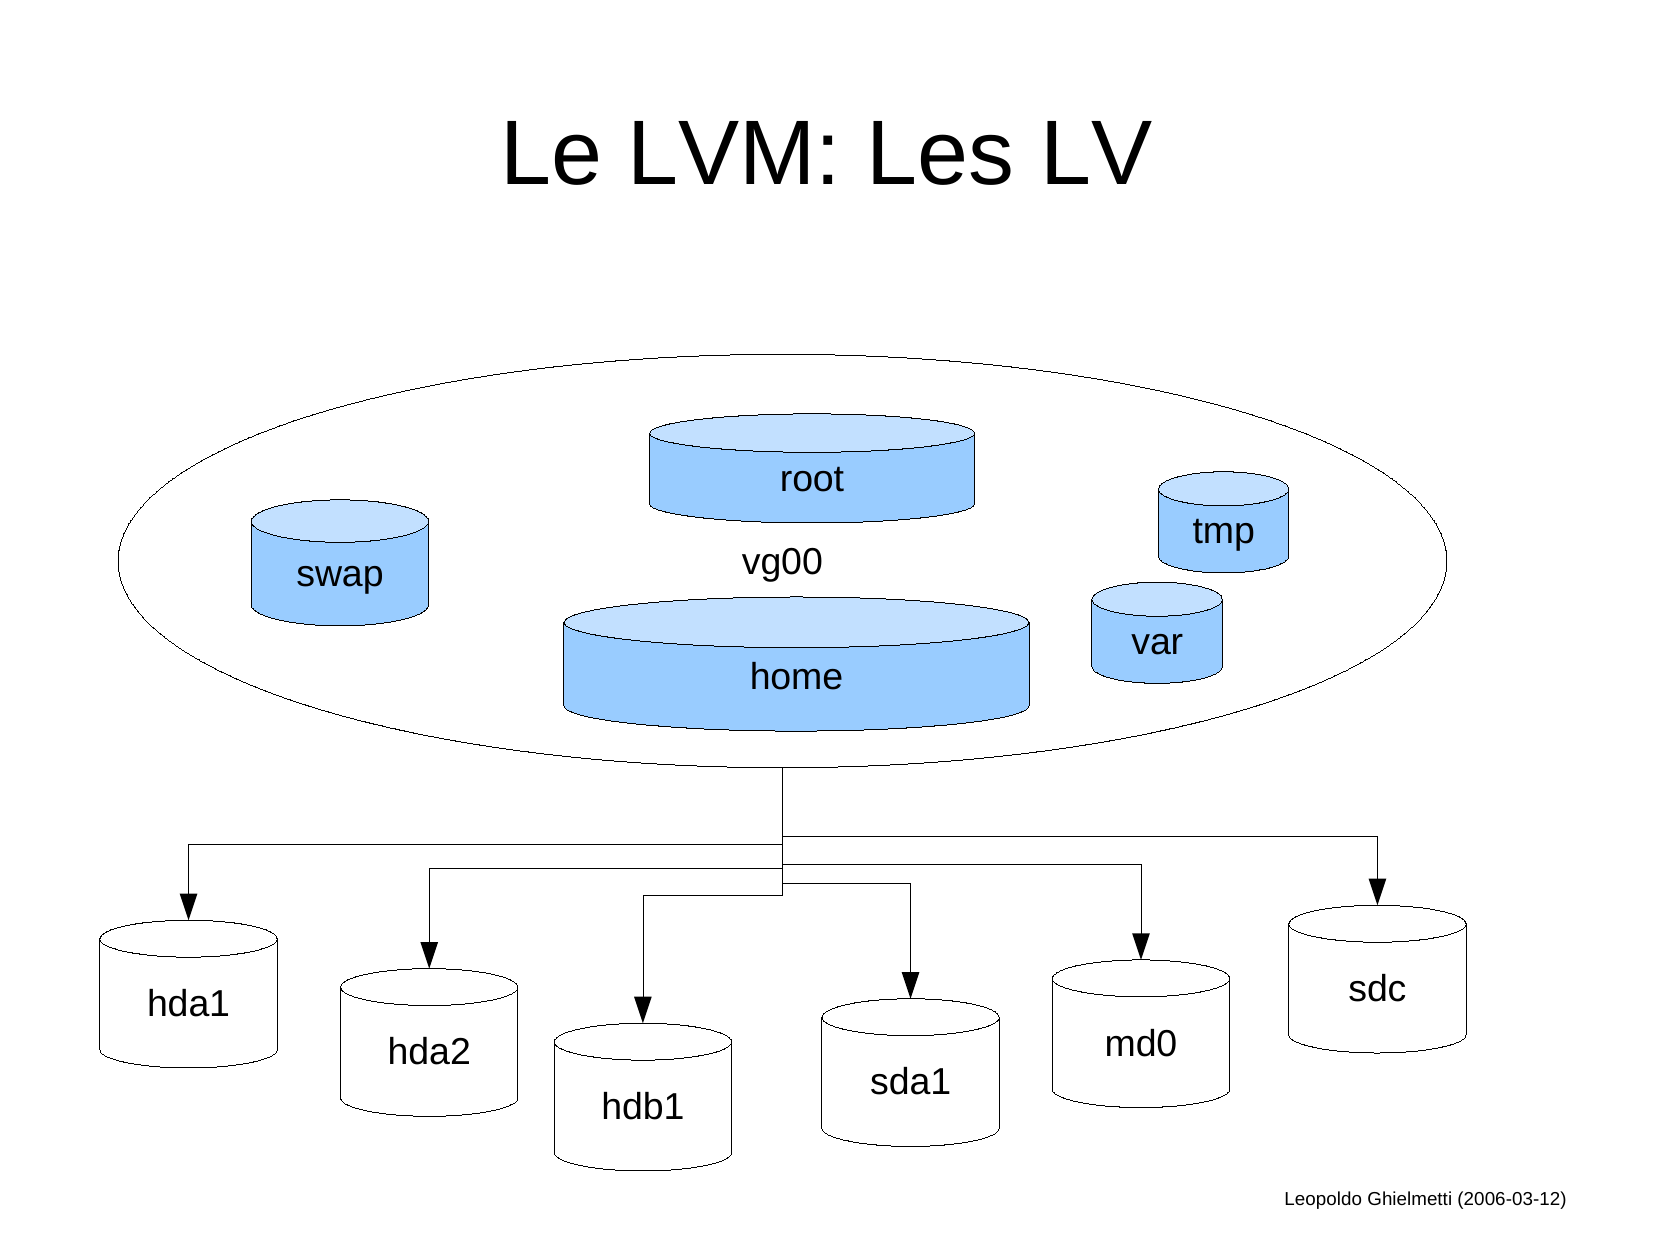

# Le LVM: Les LV
vg00
root
tmp
swap
var
home
sdc
hda1
md0
hda2
sda1
hdb1
Leopoldo Ghielmetti (2006-03-12)